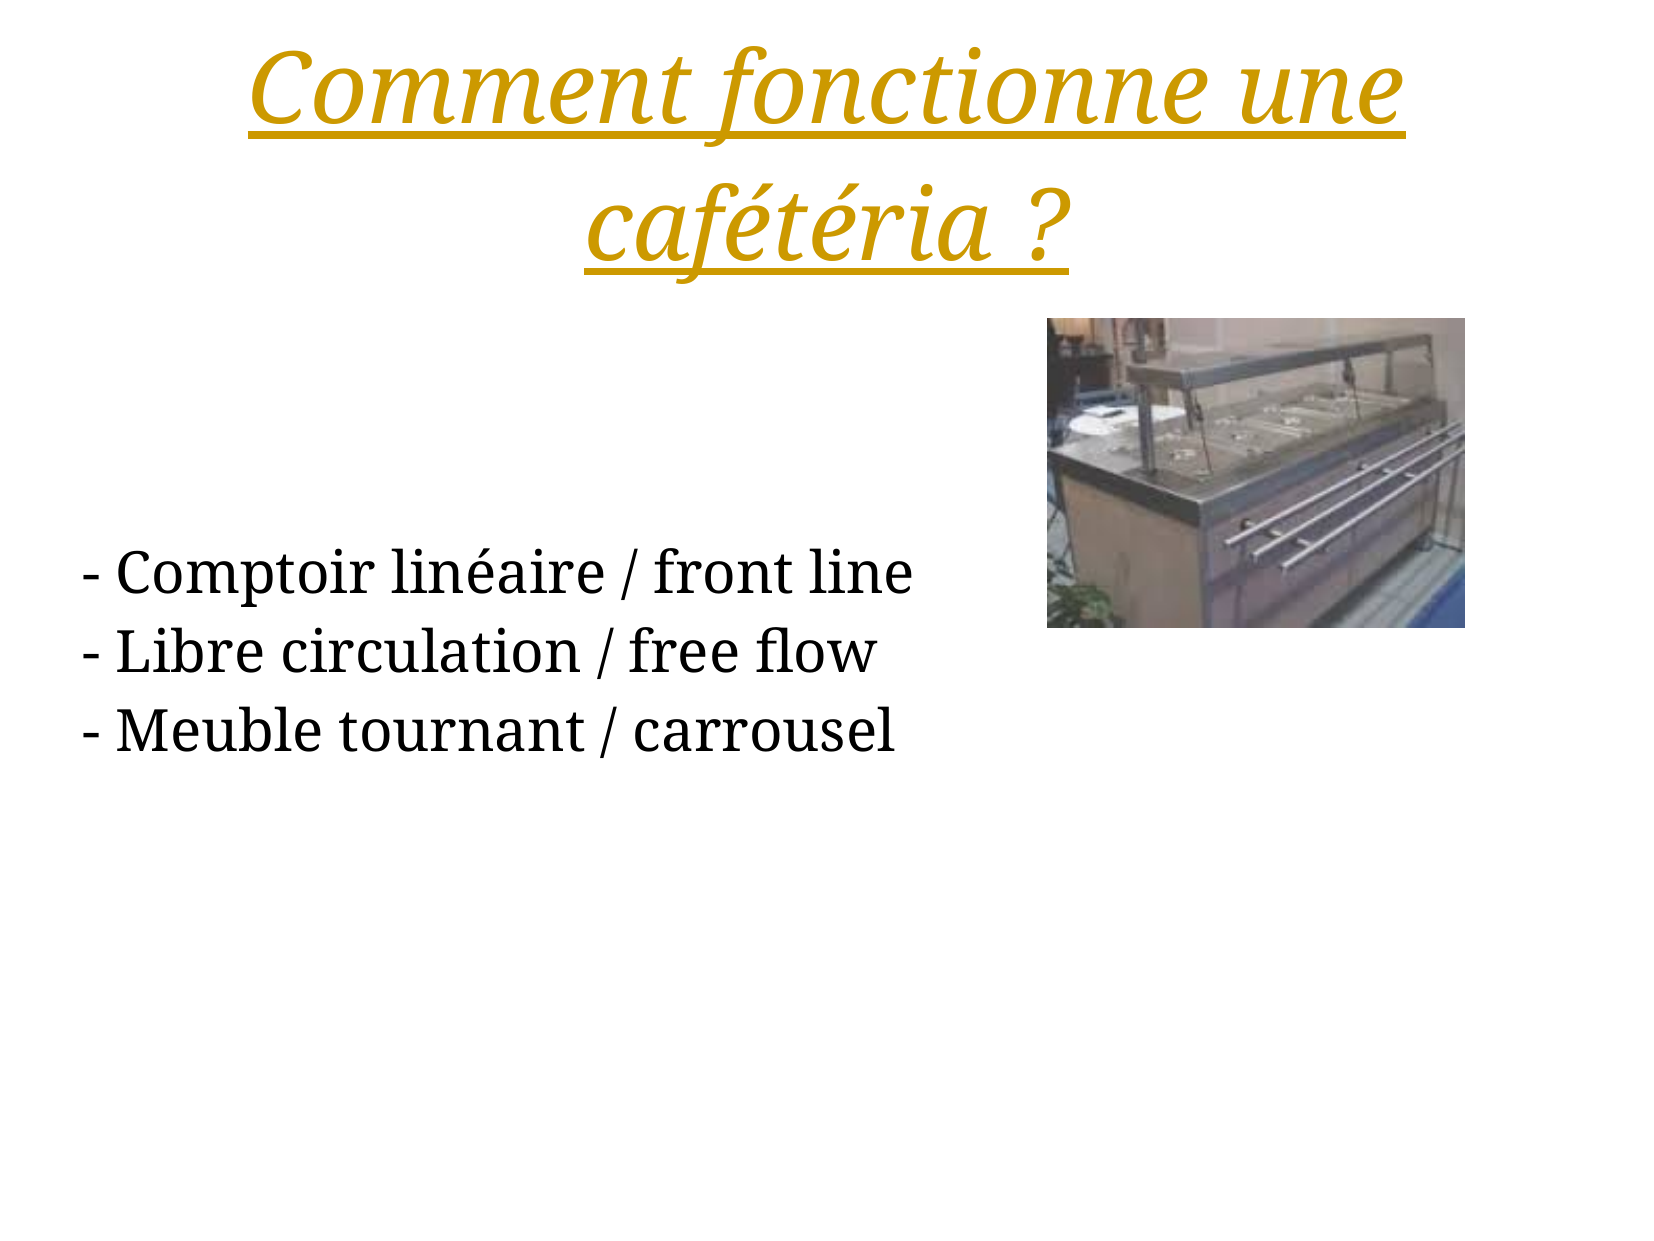

# Comment fonctionne une cafétéria ?
- Comptoir linéaire / front line
- Libre circulation / free flow
- Meuble tournant / carrousel